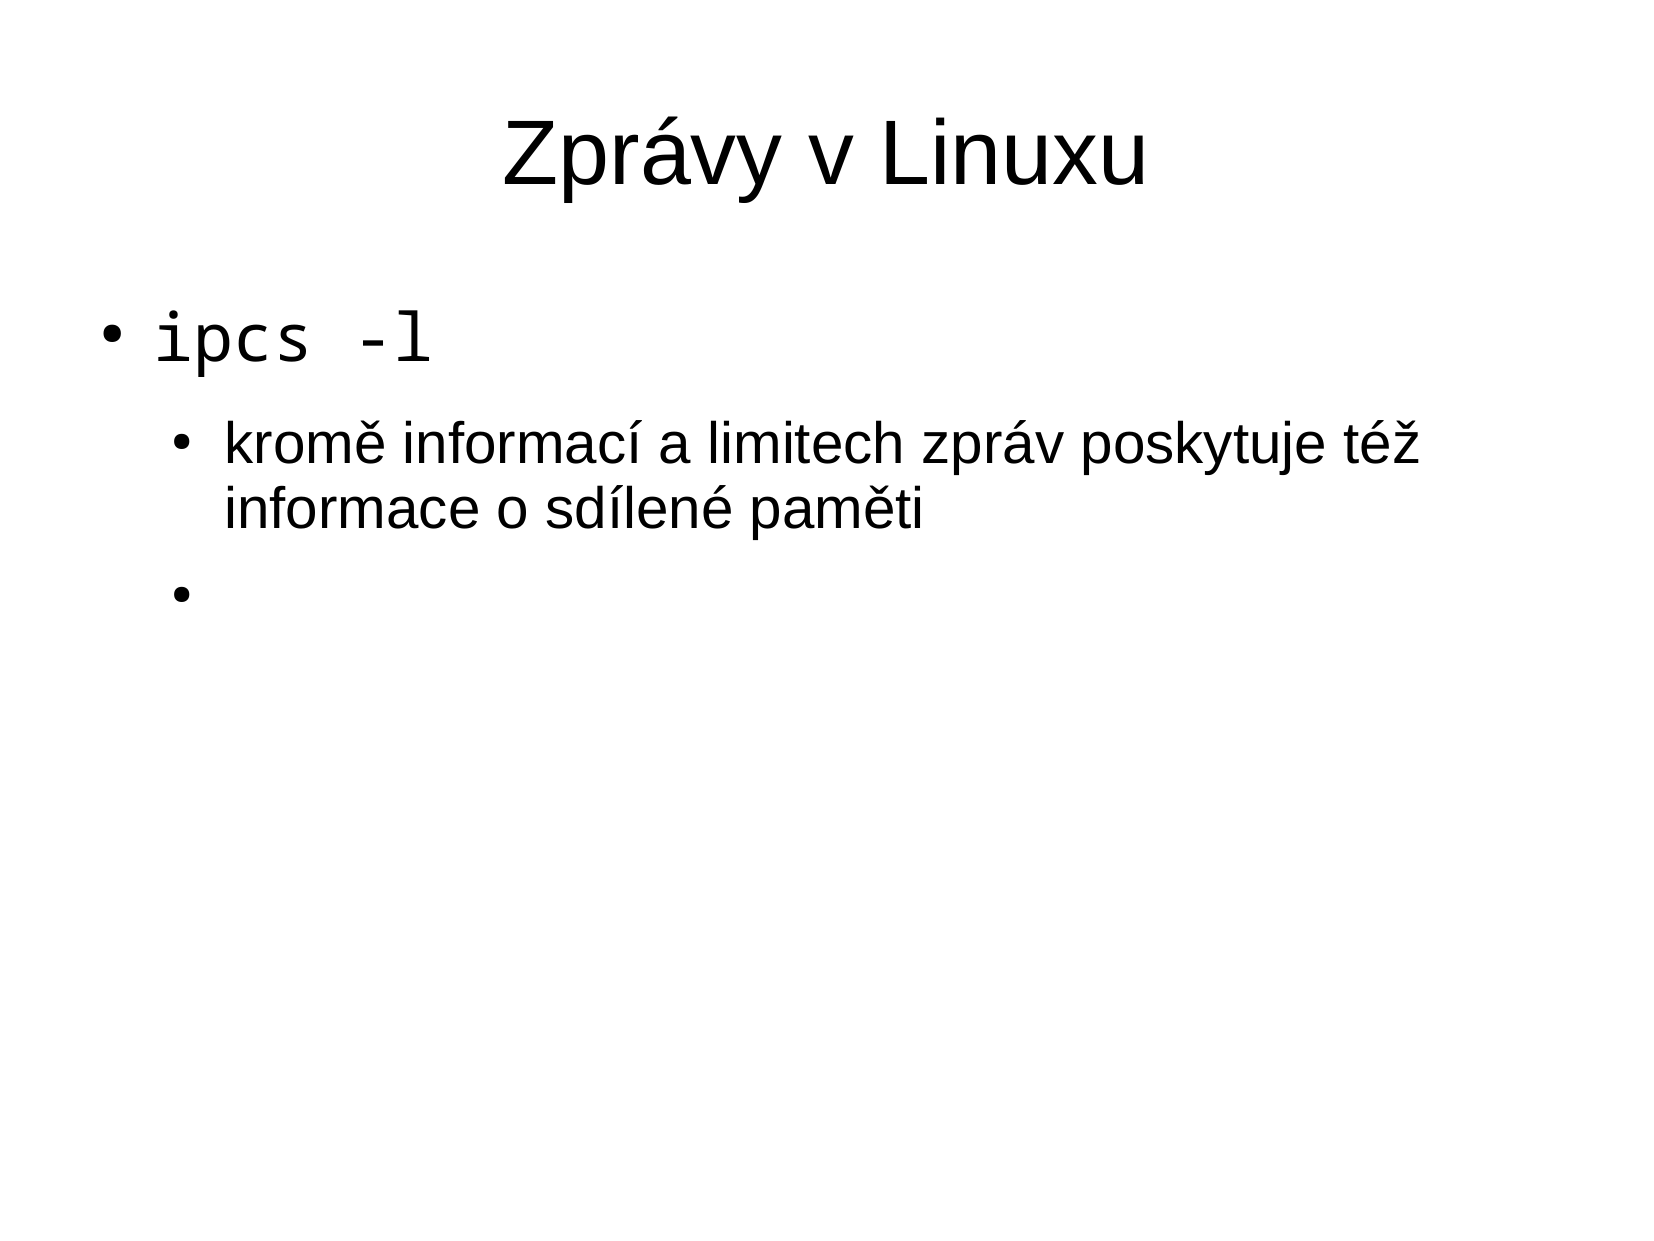

# Zprávy v Linuxu
ipcs -l
kromě informací a limitech zpráv poskytuje též informace o sdílené paměti